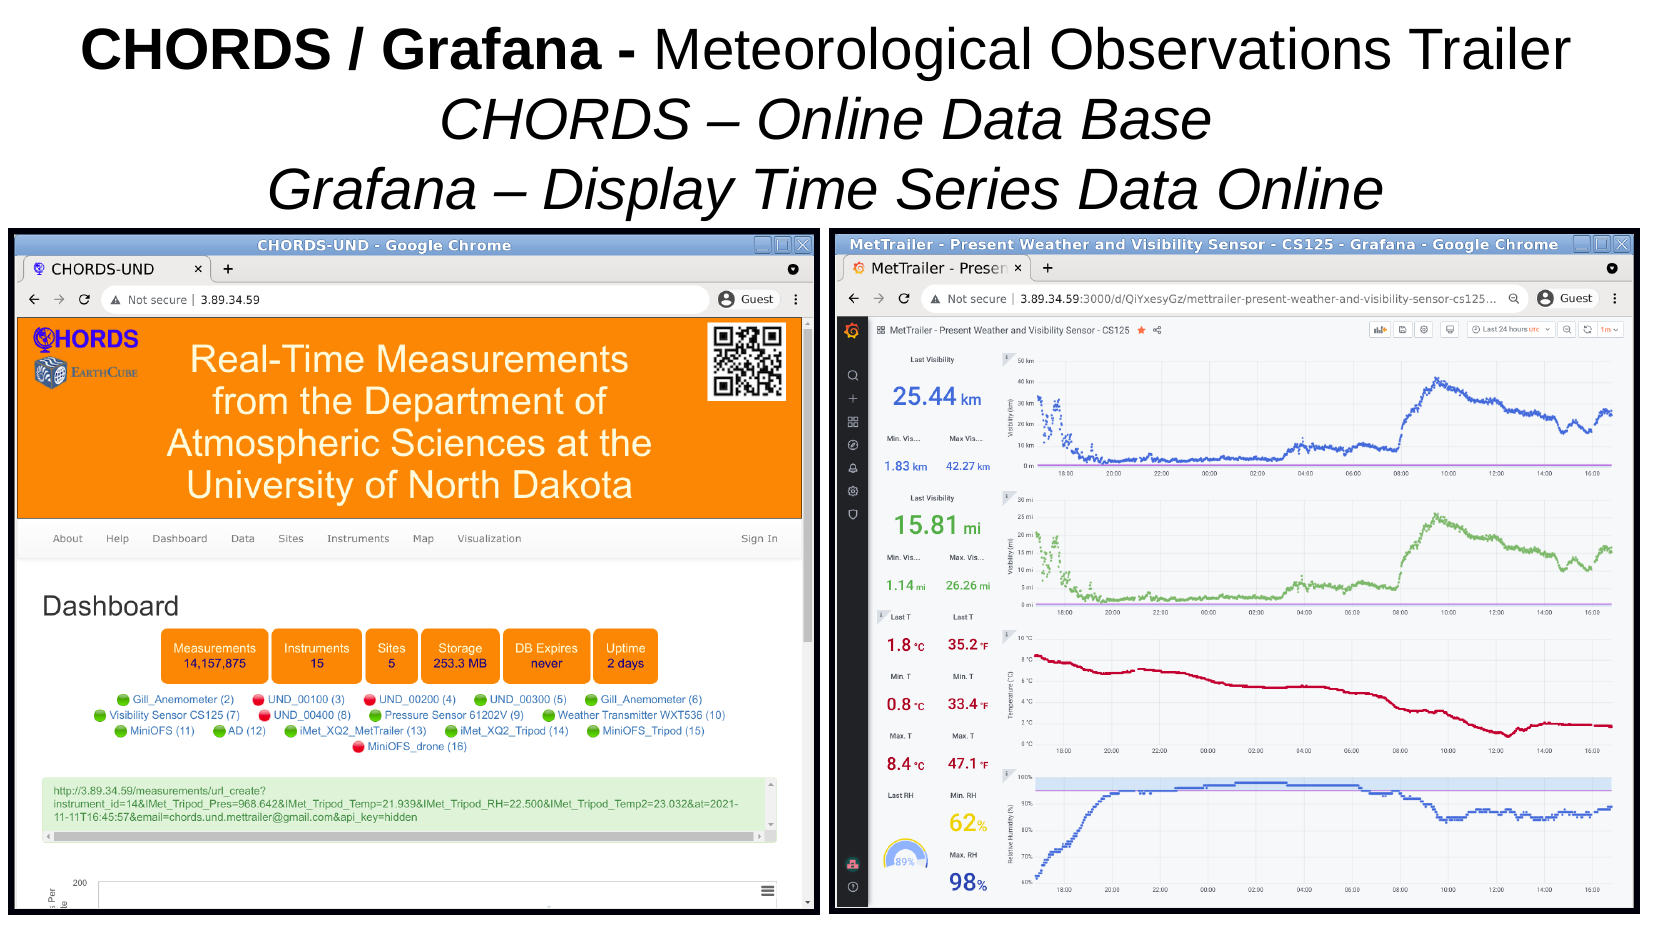

CHORDS / Grafana - Meteorological Observations Trailer
CHORDS – Online Data Base
Grafana – Display Time Series Data Online